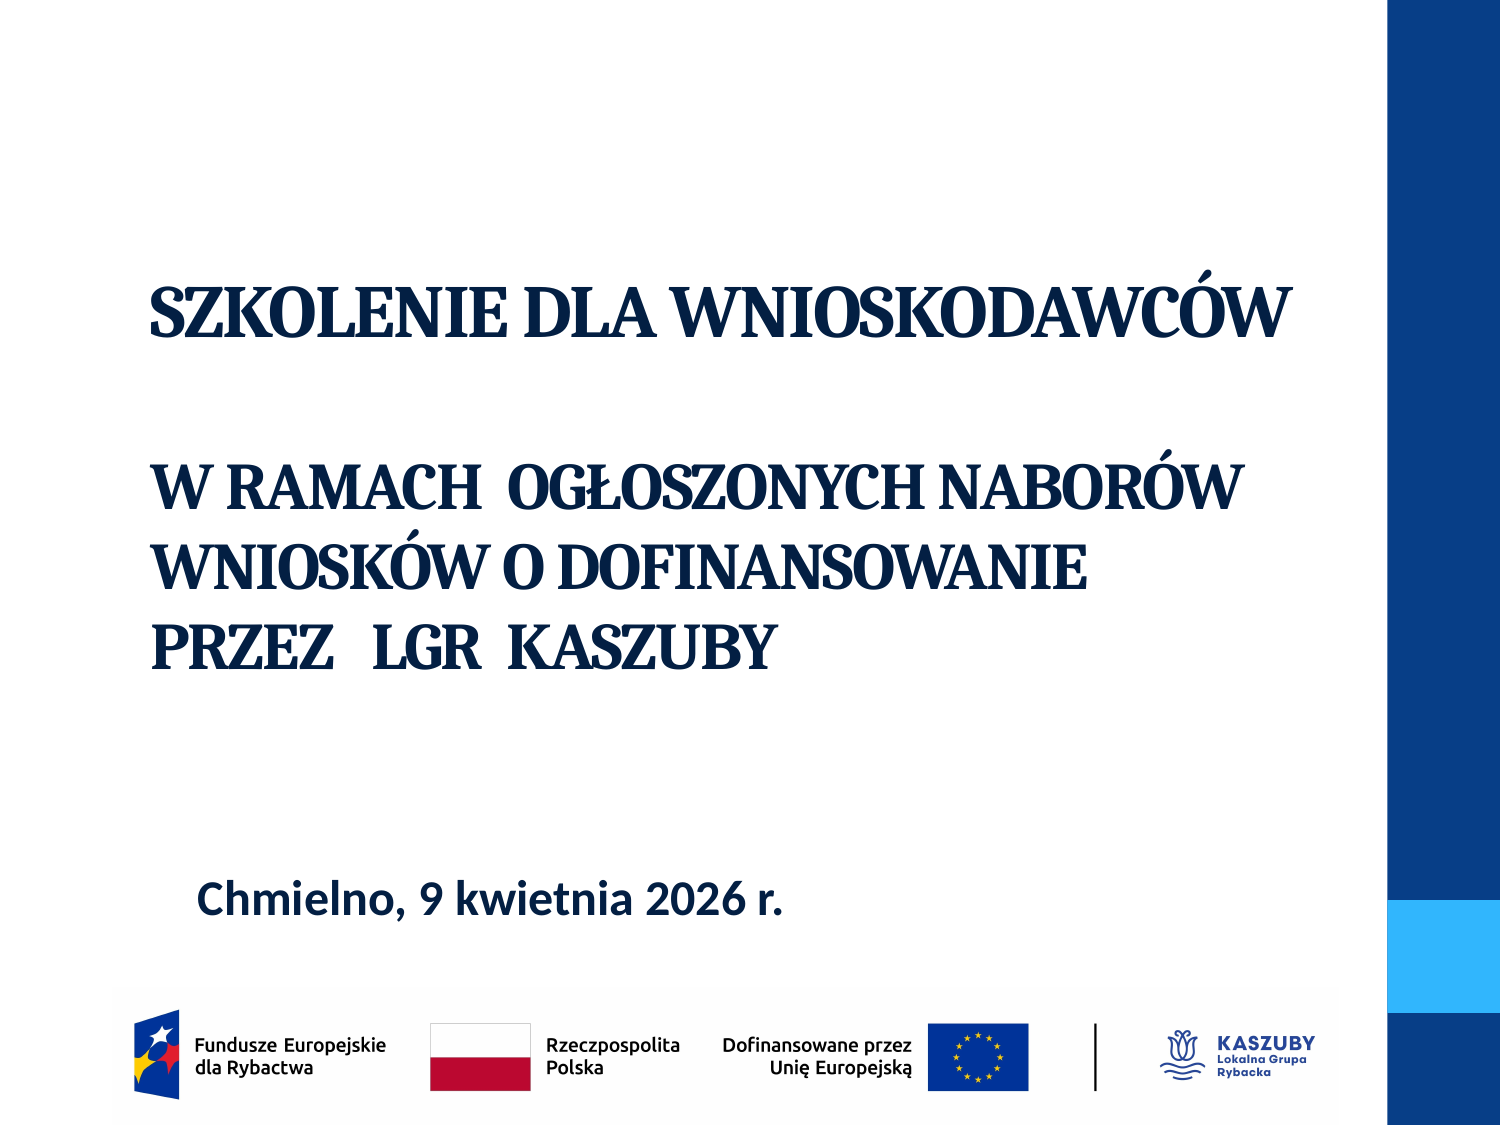

# SZKOLENIE DLA WNIOSKODAWCÓW W RAMACH OGŁOSZONYCH NABORÓW WNIOSKÓW O DOFINANSOWANIE PRZEZ LGR KASZUBY
Chmielno, 9 kwietnia 2026 r.